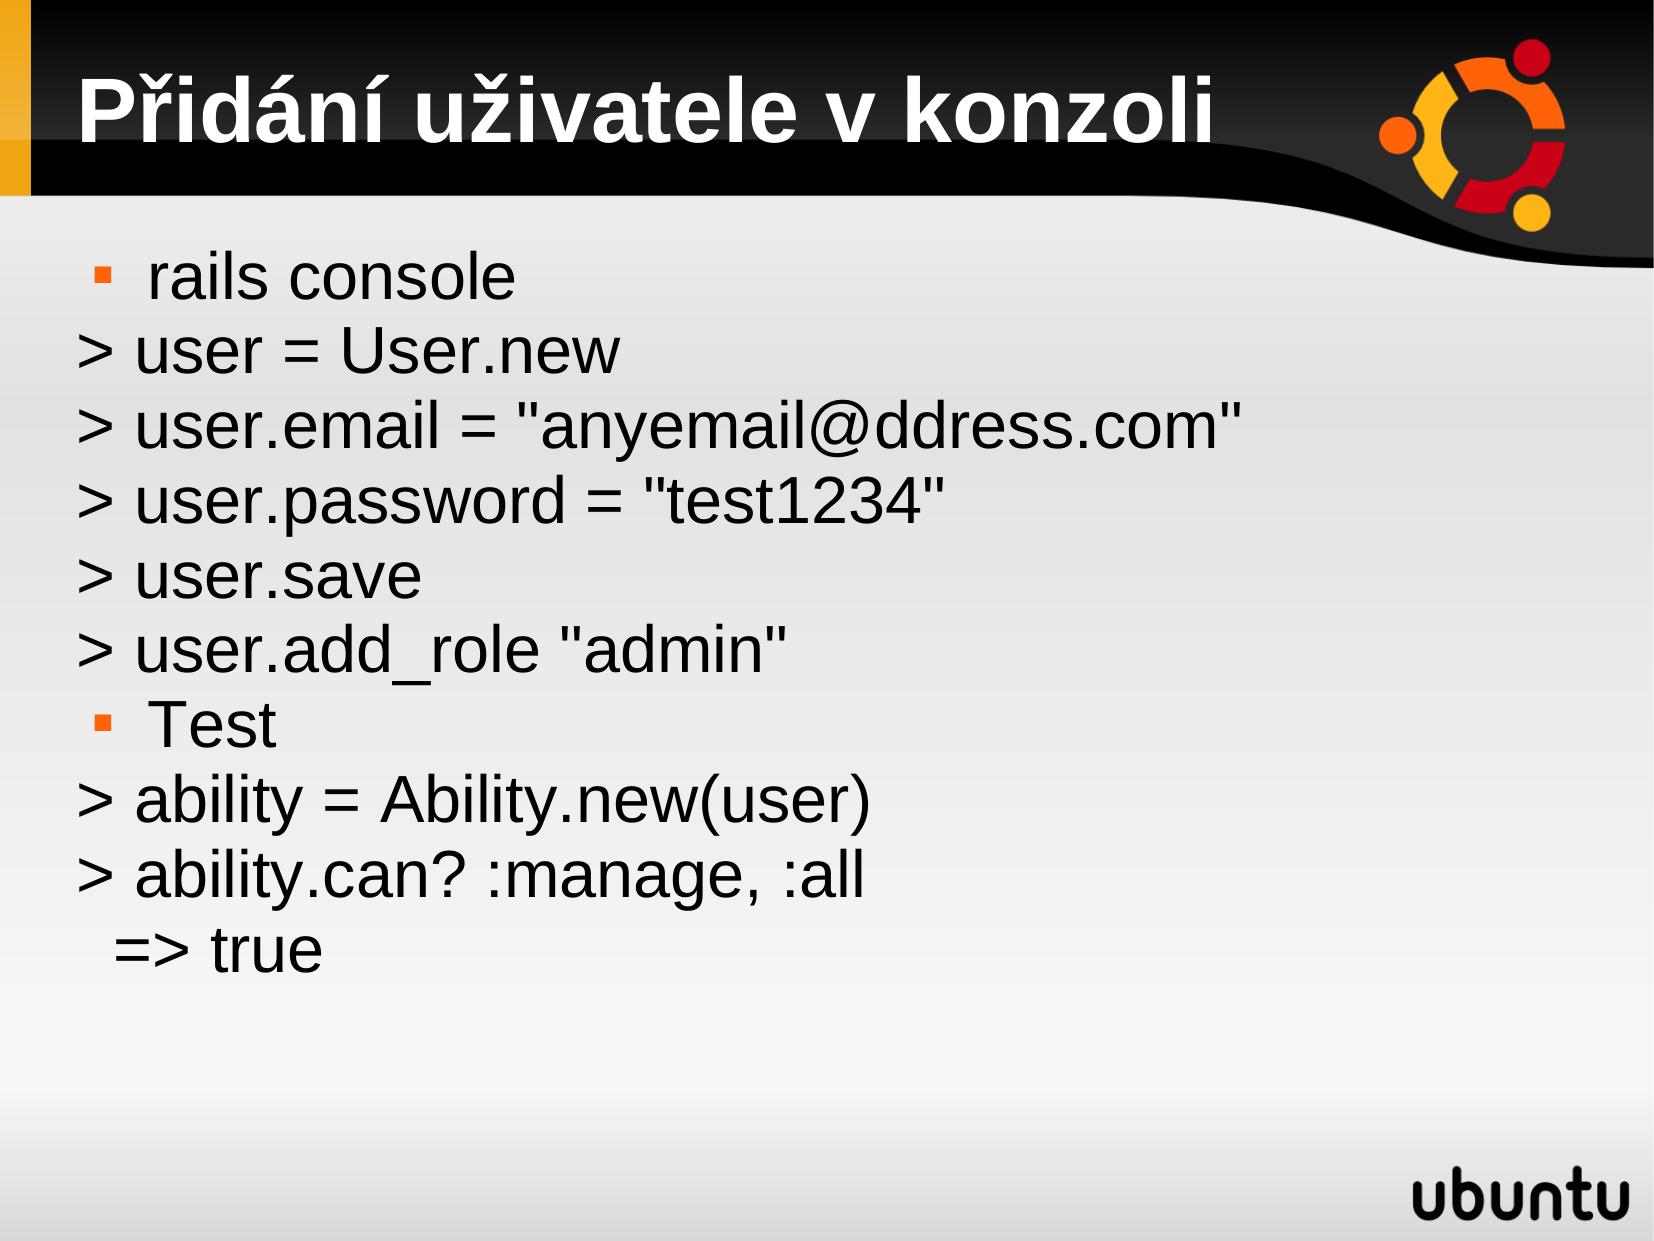

# Přidání uživatele v konzoli
rails console
> user = User.new
> user.email = "anyemail@ddress.com"
> user.password = "test1234"
> user.save
> user.add_role "admin"
Test
> ability = Ability.new(user)
> ability.can? :manage, :all
 => true